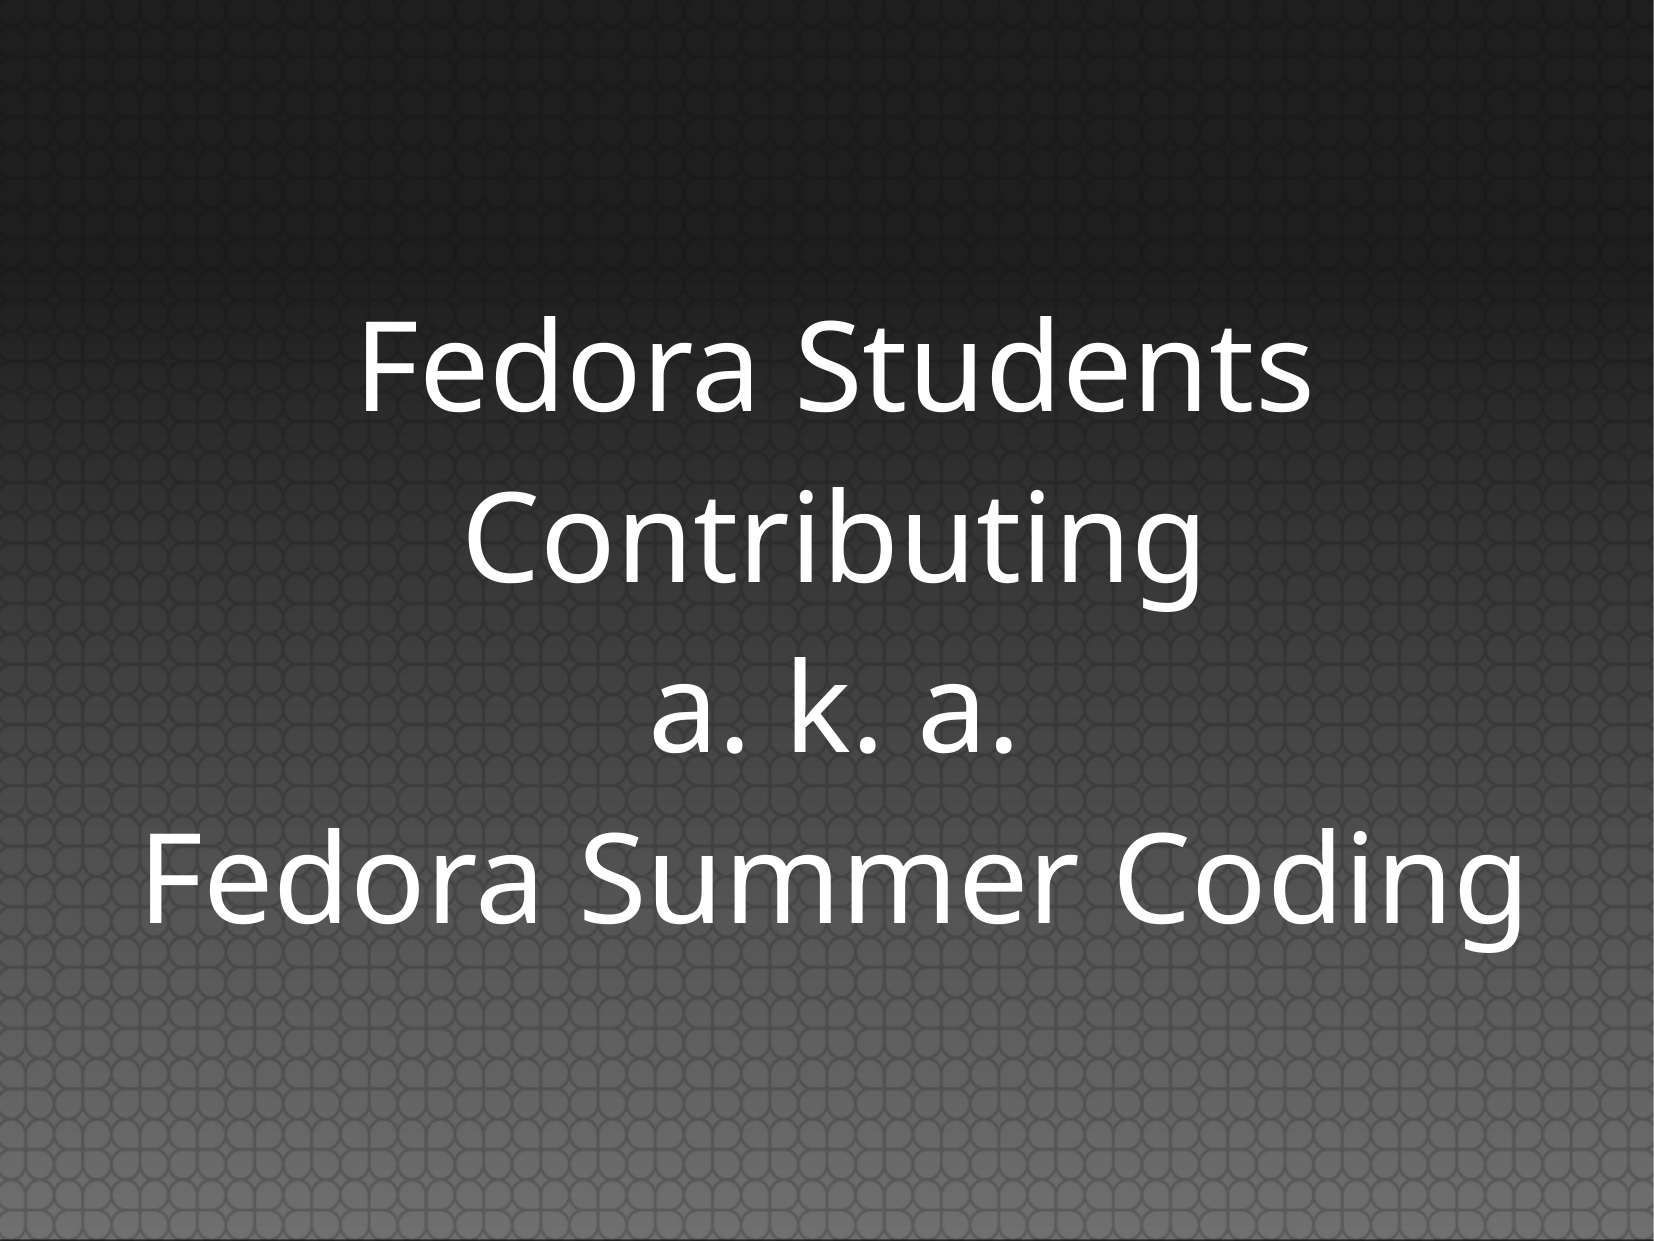

# Fedora Students Contributing a. k. a. Fedora Summer Coding